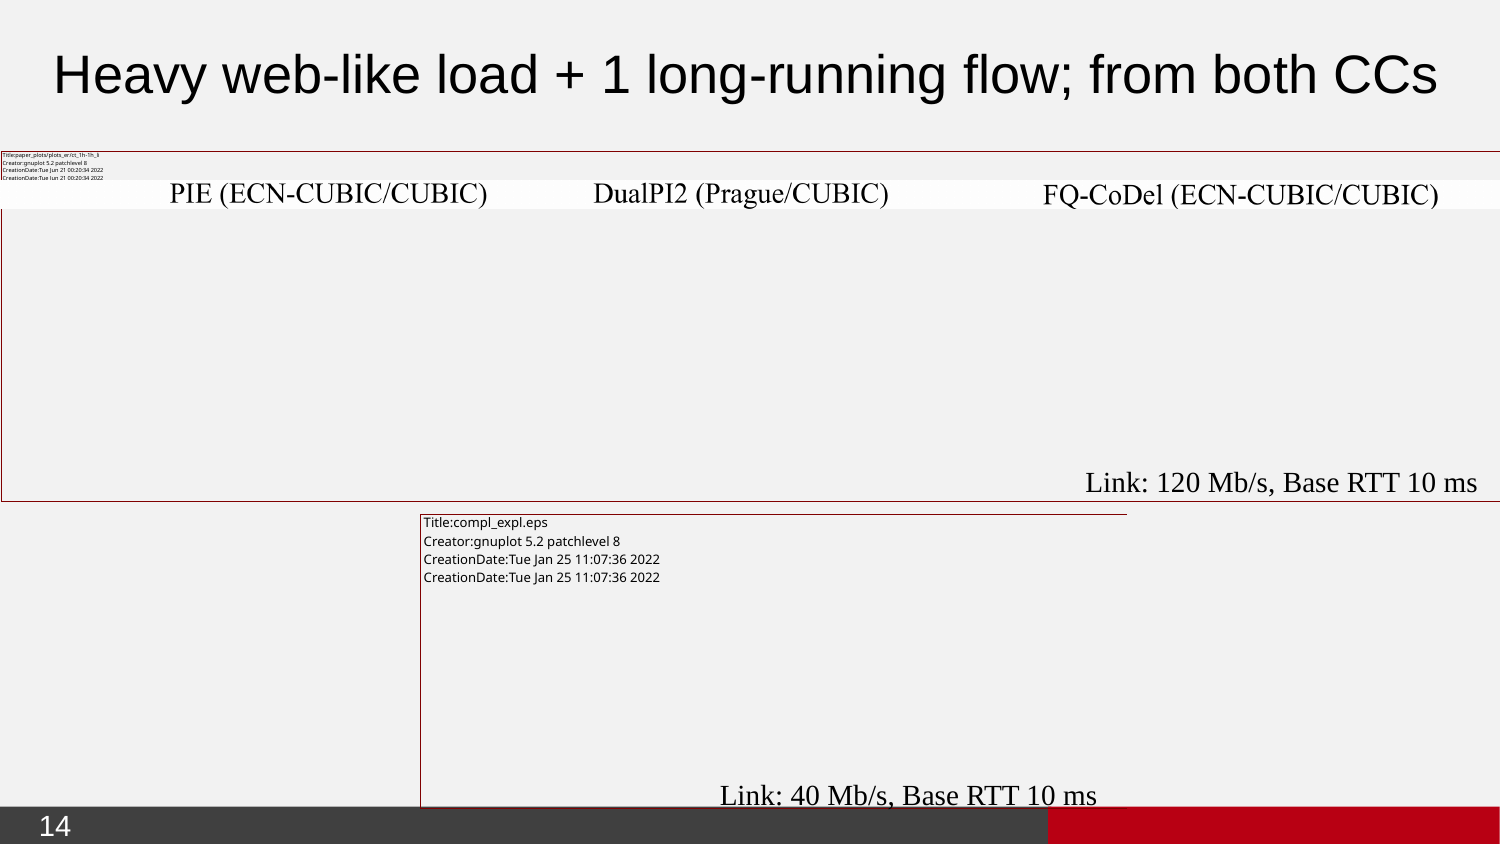

# Heavy web-like load + 1 long-running flow; from both CCs
Link: 120 Mb/s, Base RTT 10 ms
Link: 40 Mb/s, Base RTT 10 ms
14